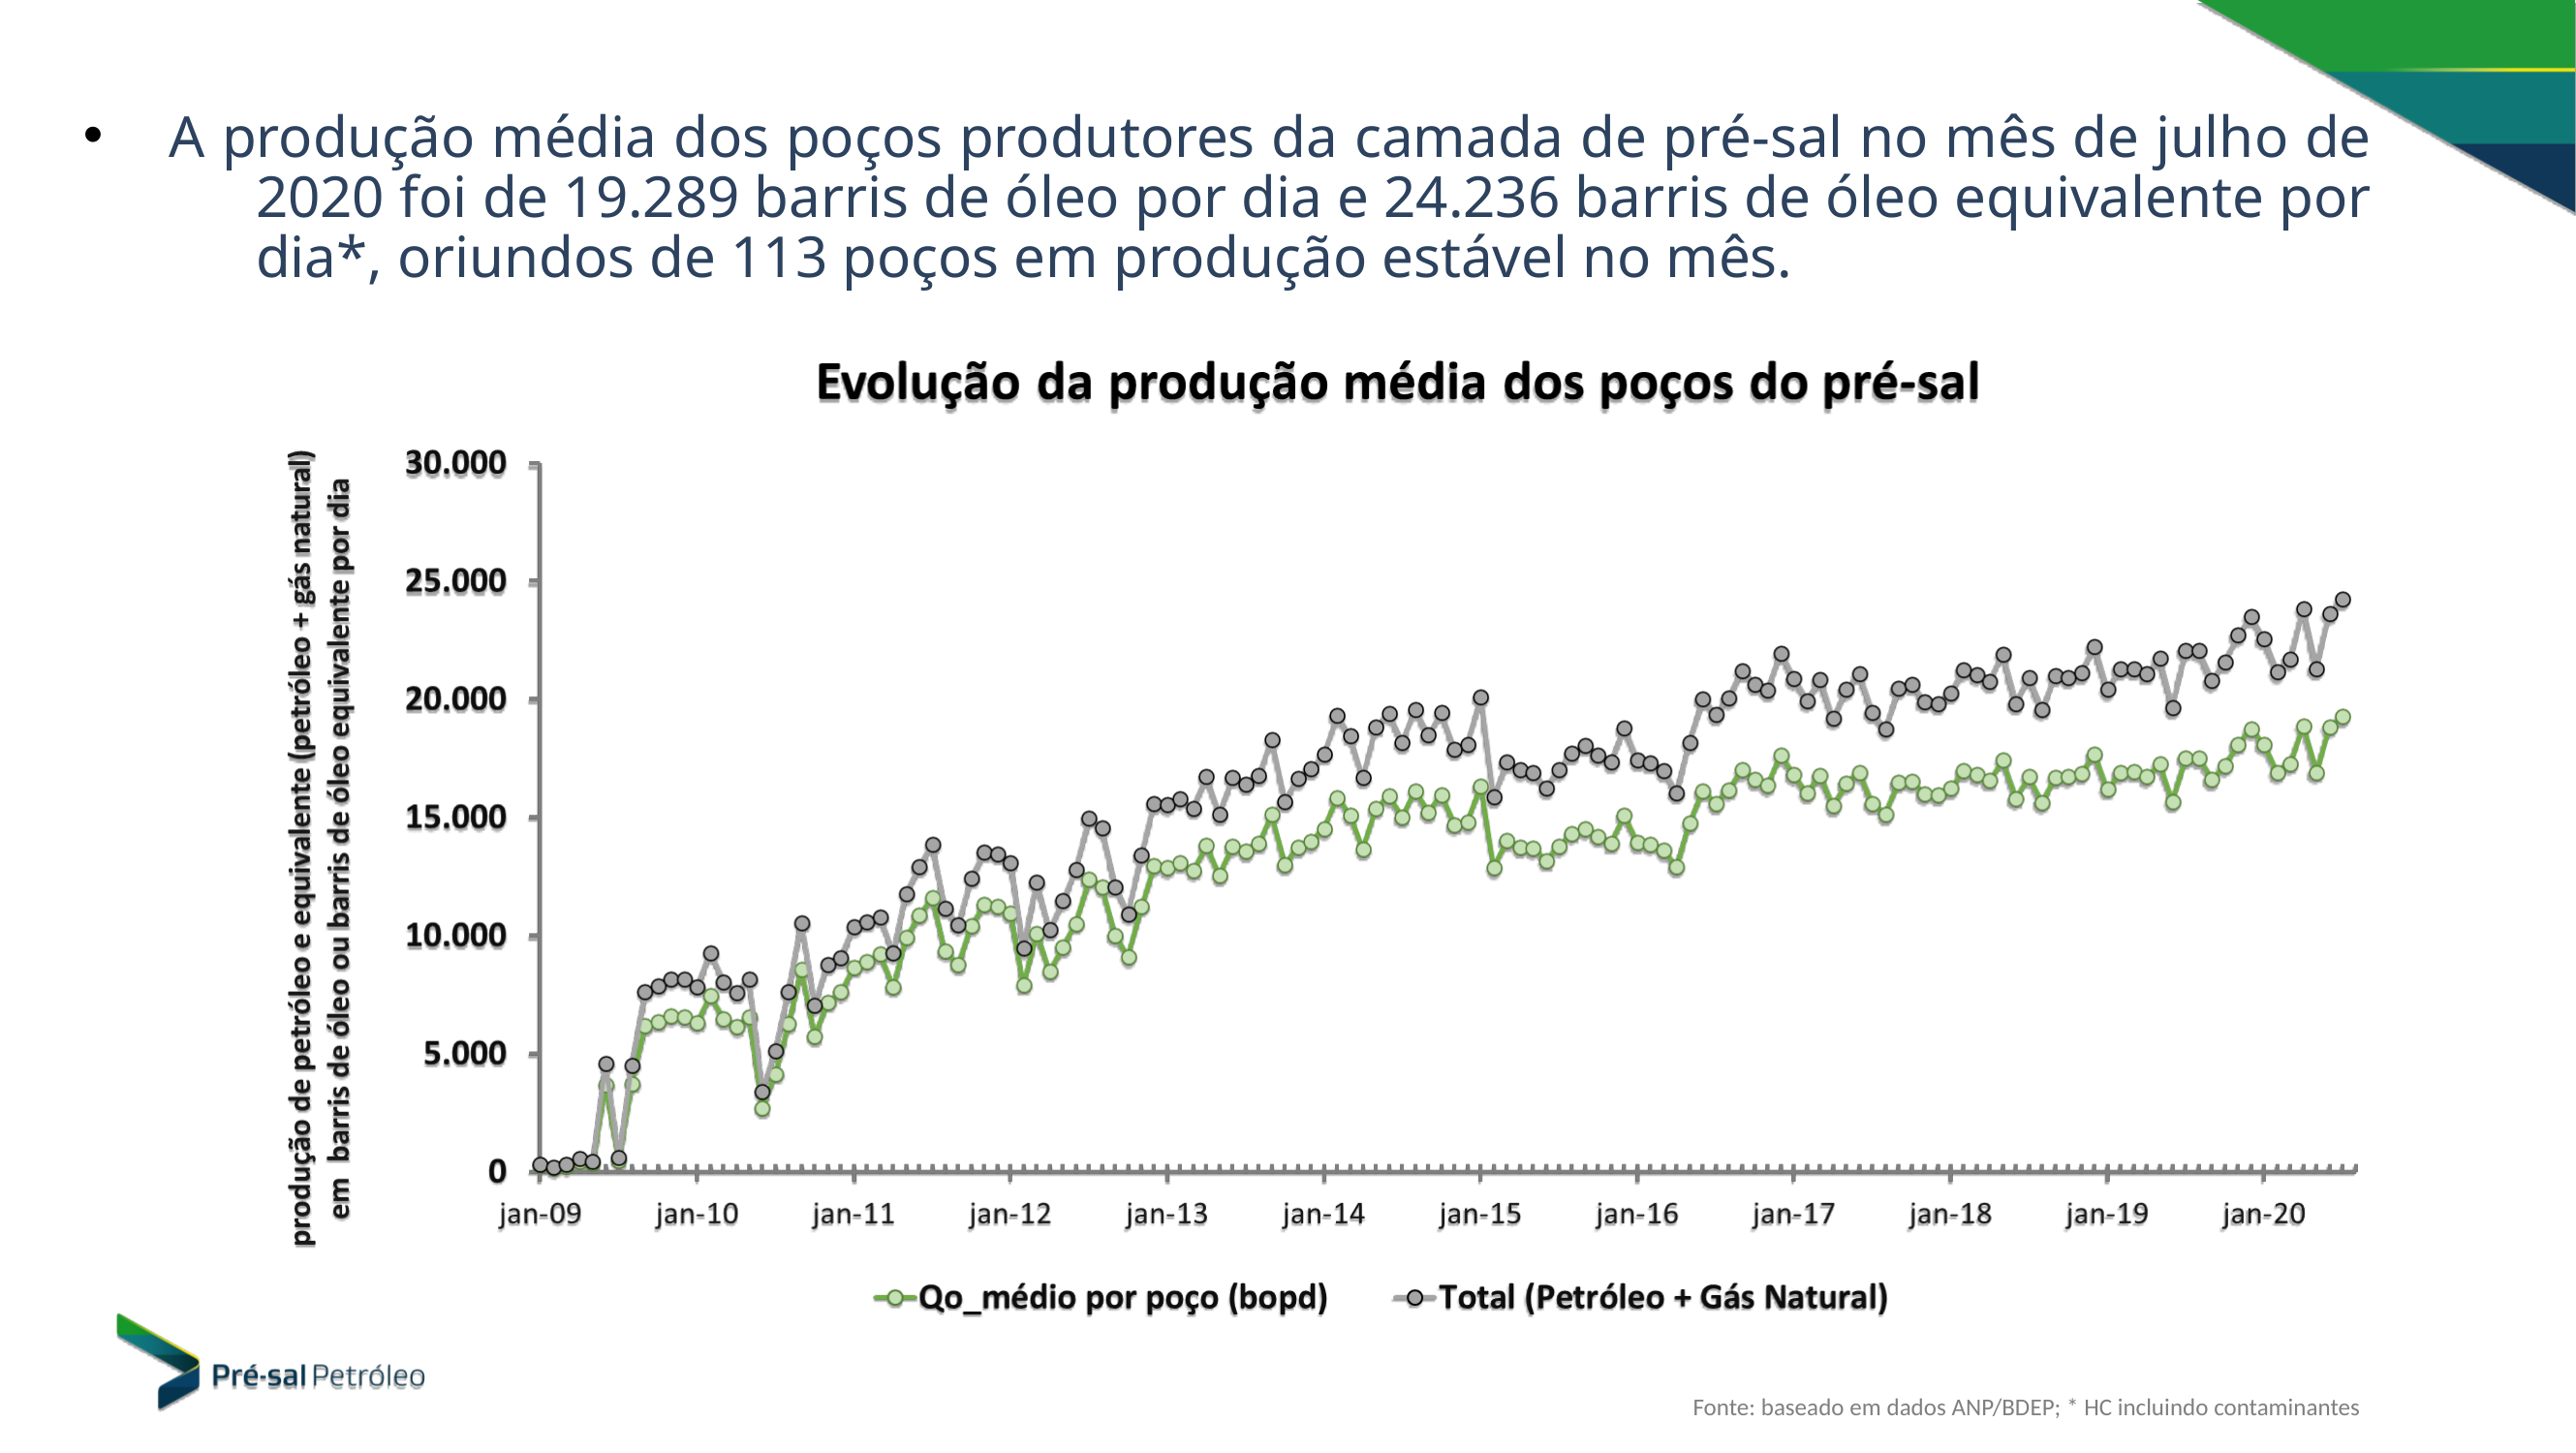

A produção média dos poços produtores da camada de pré-sal no mês de julho de 2020 foi de 19.289 barris de óleo por dia e 24.236 barris de óleo equivalente por dia*, oriundos de 113 poços em produção estável no mês.
Fonte: baseado em dados ANP/BDEP; * HC incluindo contaminantes